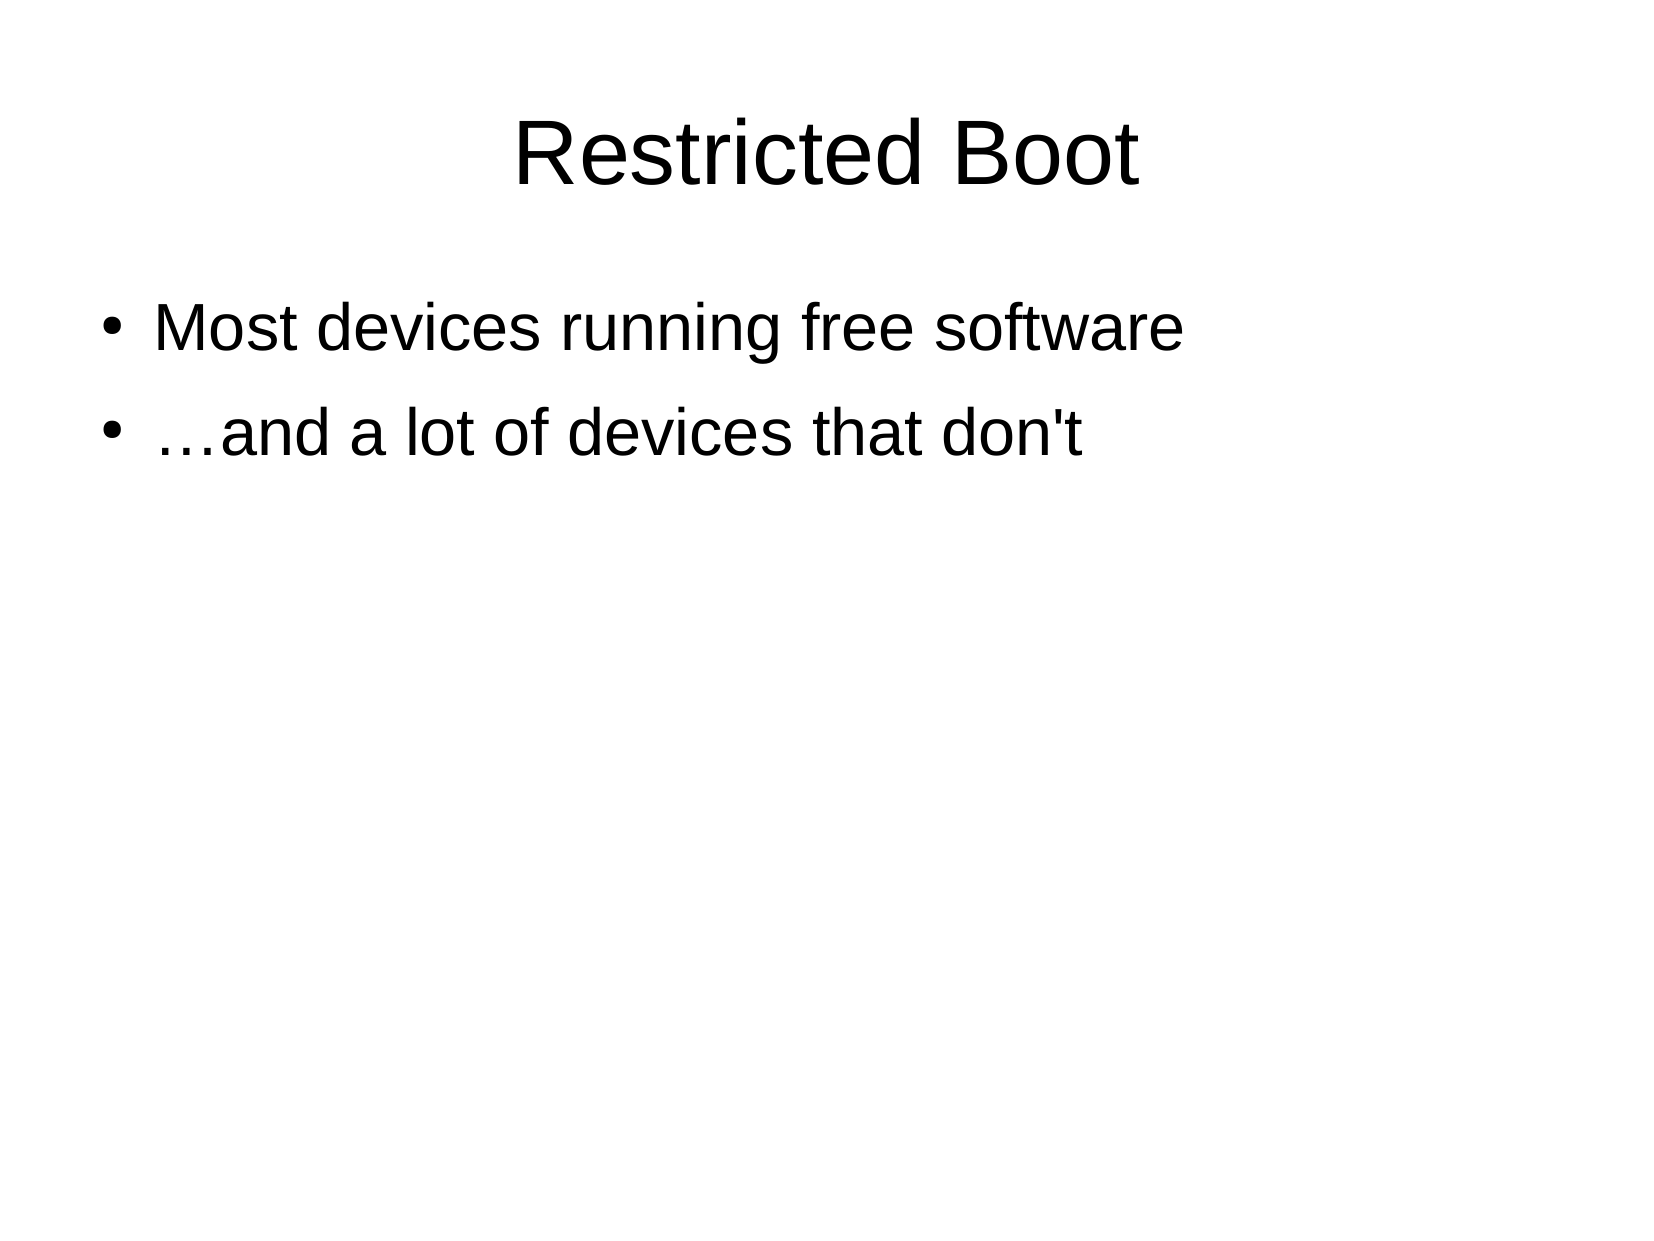

# Restricted Boot
Most devices running free software
…and a lot of devices that don't